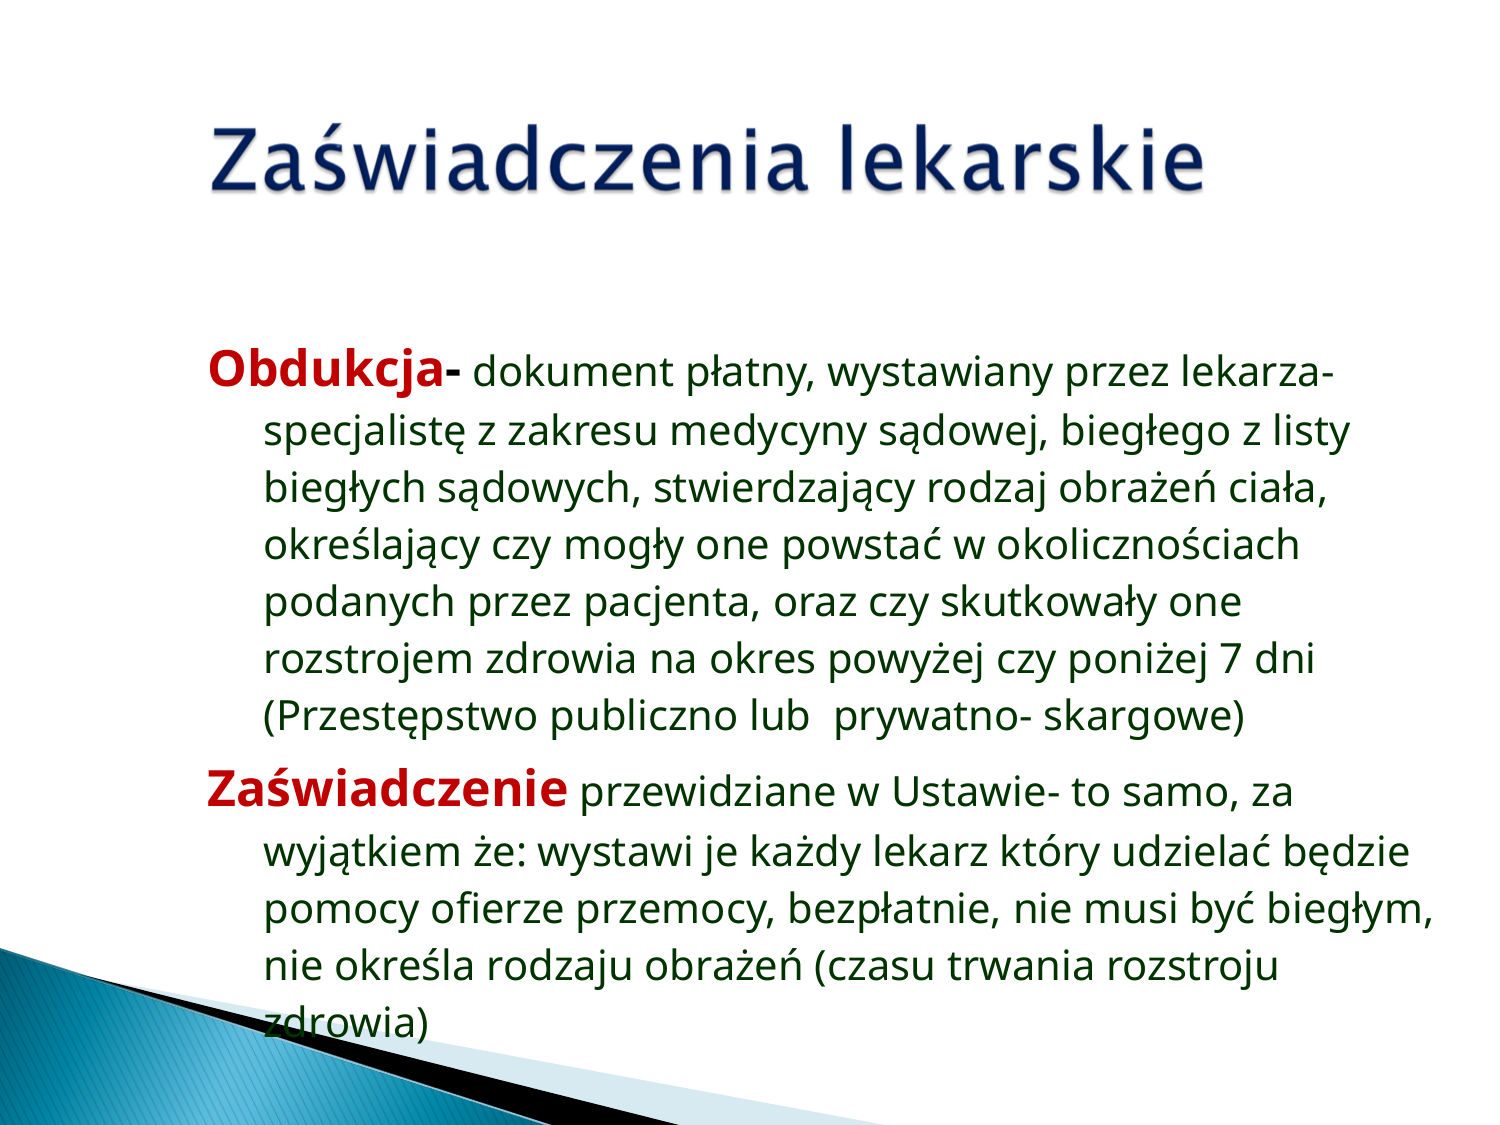

# Obdukcja- dokument płatny, wystawiany przez lekarza- specjalistę z zakresu medycyny sądowej, biegłego z listy biegłych sądowych, stwierdzający rodzaj obrażeń ciała, określający czy mogły one powstać w okolicznościach podanych przez pacjenta, oraz czy skutkowały one rozstrojem zdrowia na okres powyżej czy poniżej 7 dni (Przestępstwo publiczno lub prywatno- skargowe)
Zaświadczenie przewidziane w Ustawie- to samo, za wyjątkiem że: wystawi je każdy lekarz który udzielać będzie pomocy ofierze przemocy, bezpłatnie, nie musi być biegłym, nie określa rodzaju obrażeń (czasu trwania rozstroju zdrowia)